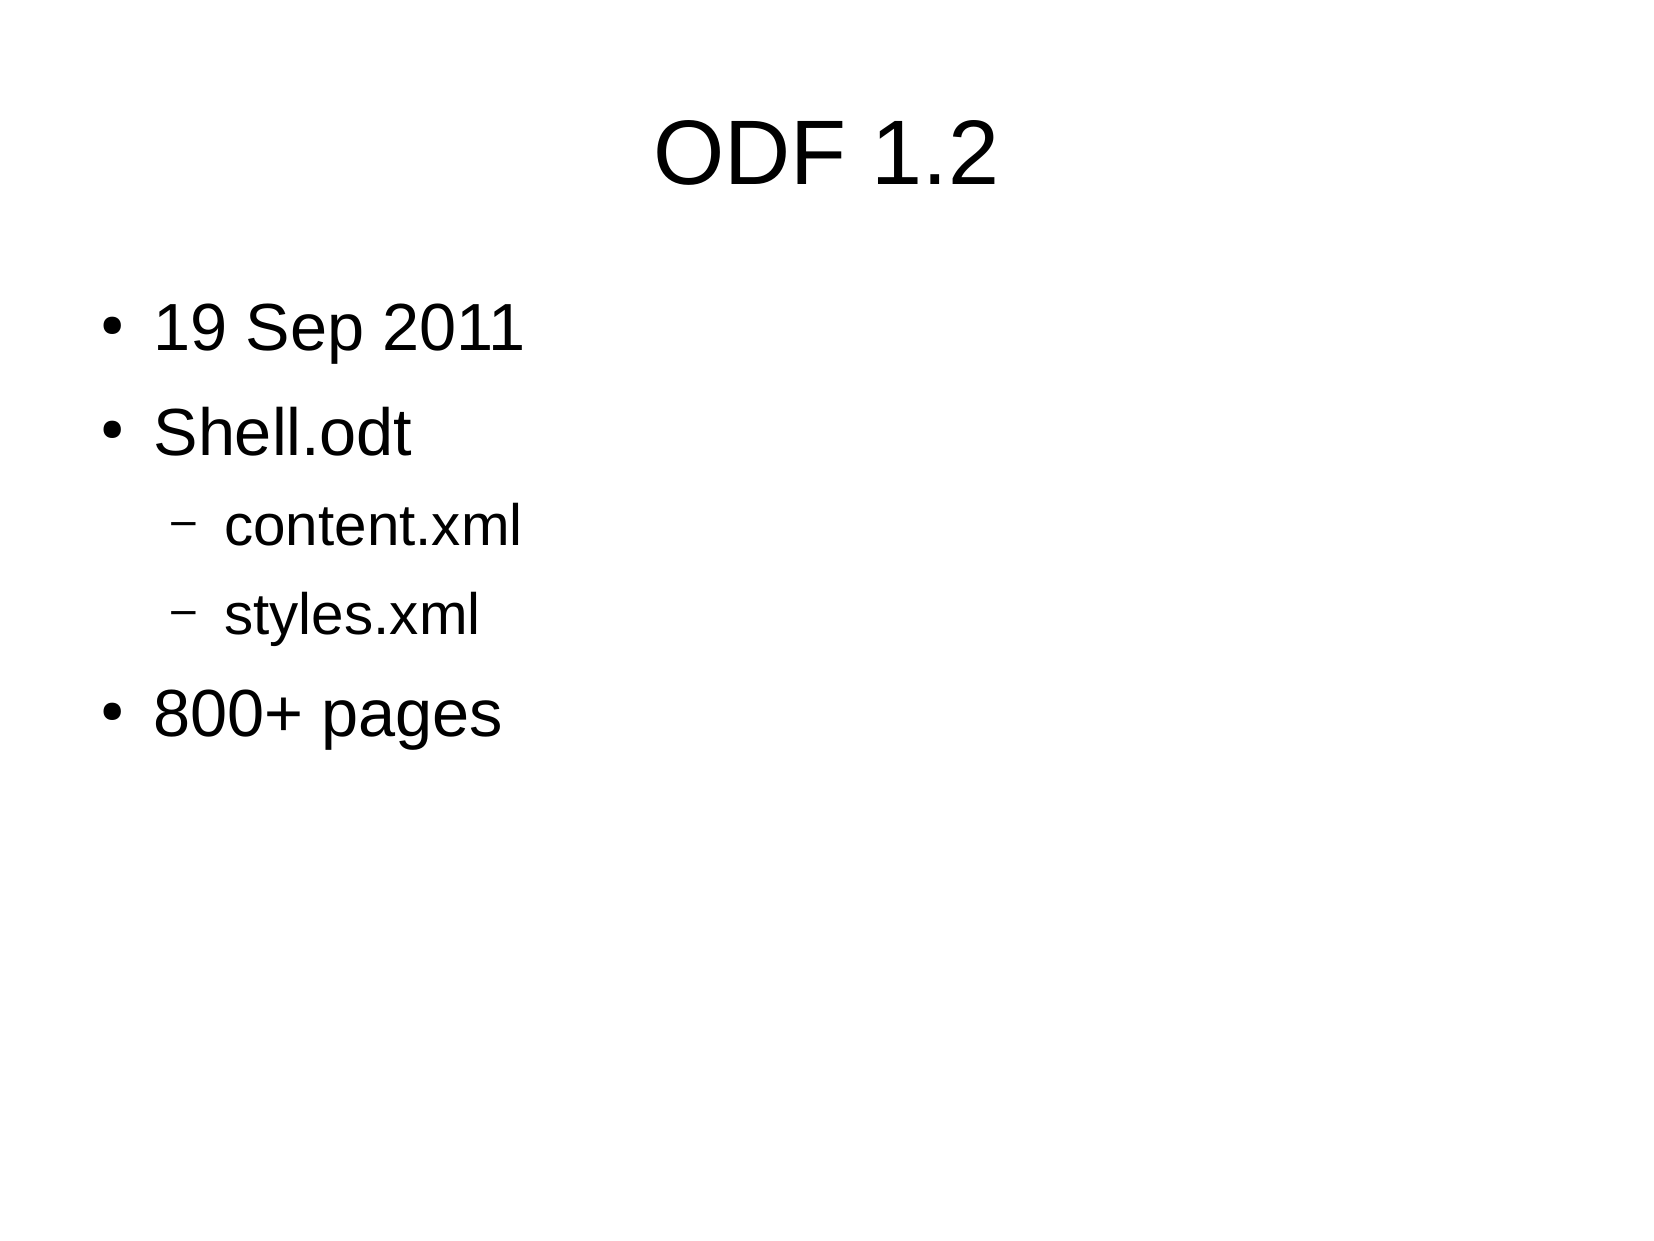

# ODF 1.2
19 Sep 2011
Shell.odt
content.xml
styles.xml
800+ pages